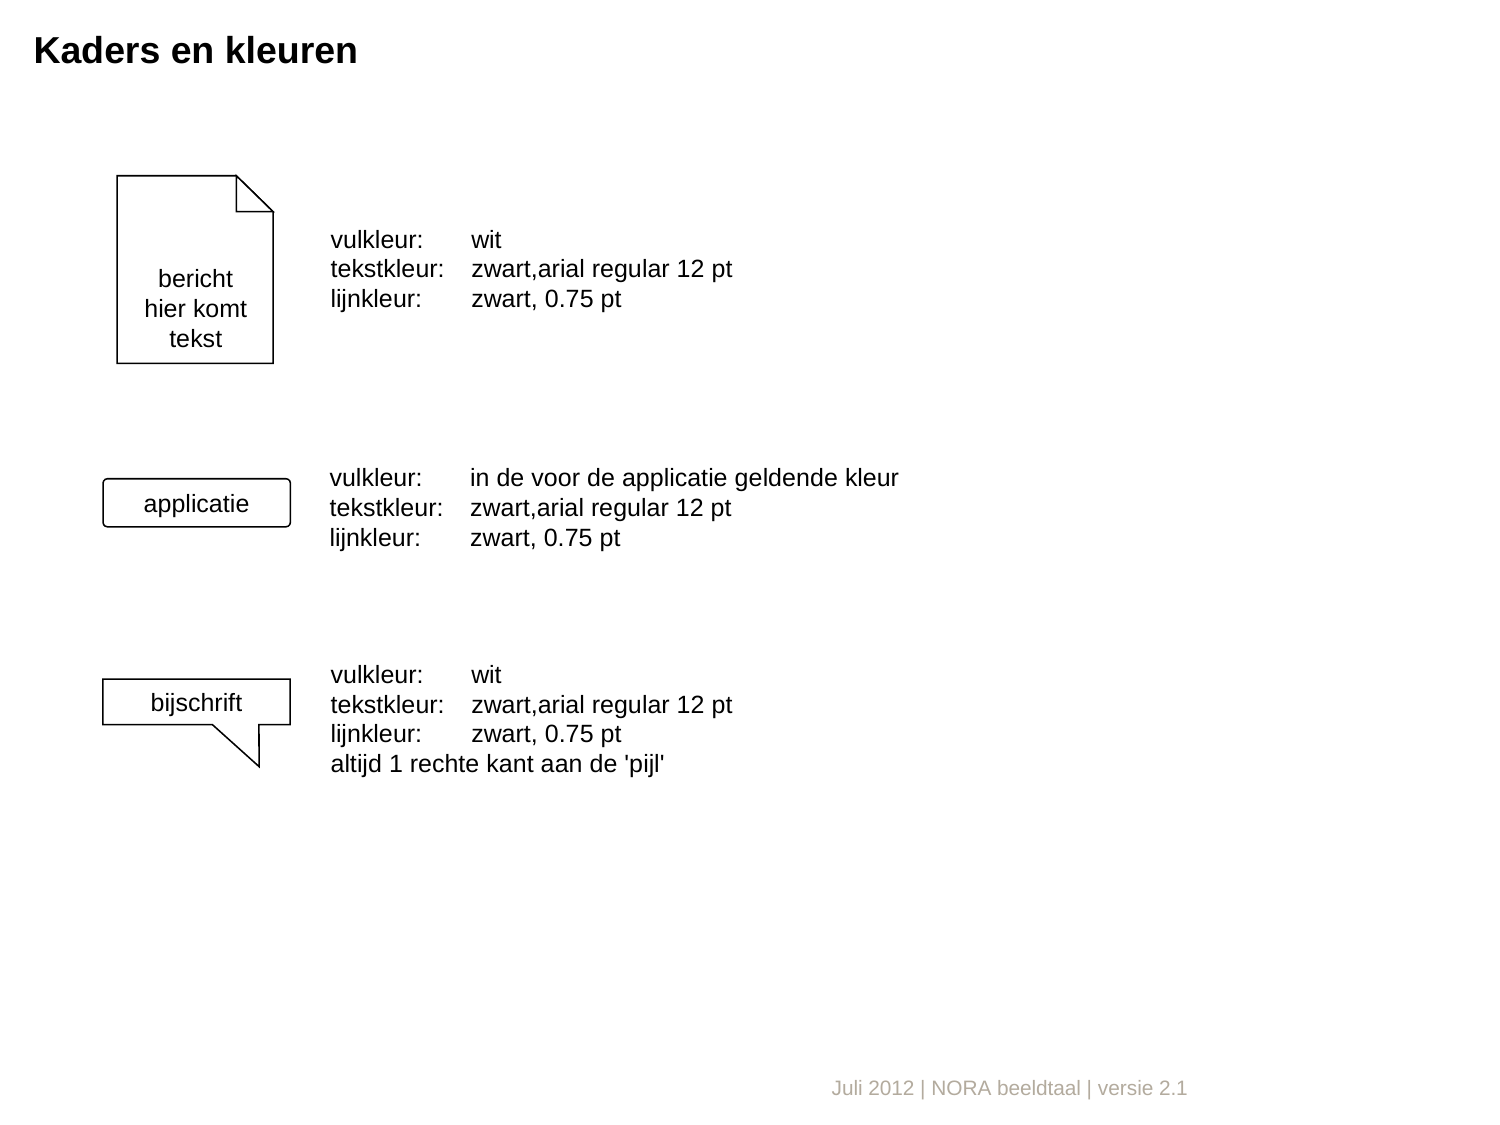

# Kaders en kleuren
bericht
hier komt tekst
vulkleur:	wit
tekstkleur: 	zwart,arial regular 12 pt
lijnkleur: 	zwart, 0.75 pt
vulkleur:	in de voor de applicatie geldende kleur
tekstkleur: 	zwart,arial regular 12 pt
lijnkleur: 	zwart, 0.75 pt
applicatie
vulkleur:	wit
tekstkleur: 	zwart,arial regular 12 pt
lijnkleur: 	zwart, 0.75 pt
altijd 1 rechte kant aan de 'pijl'
bijschrift